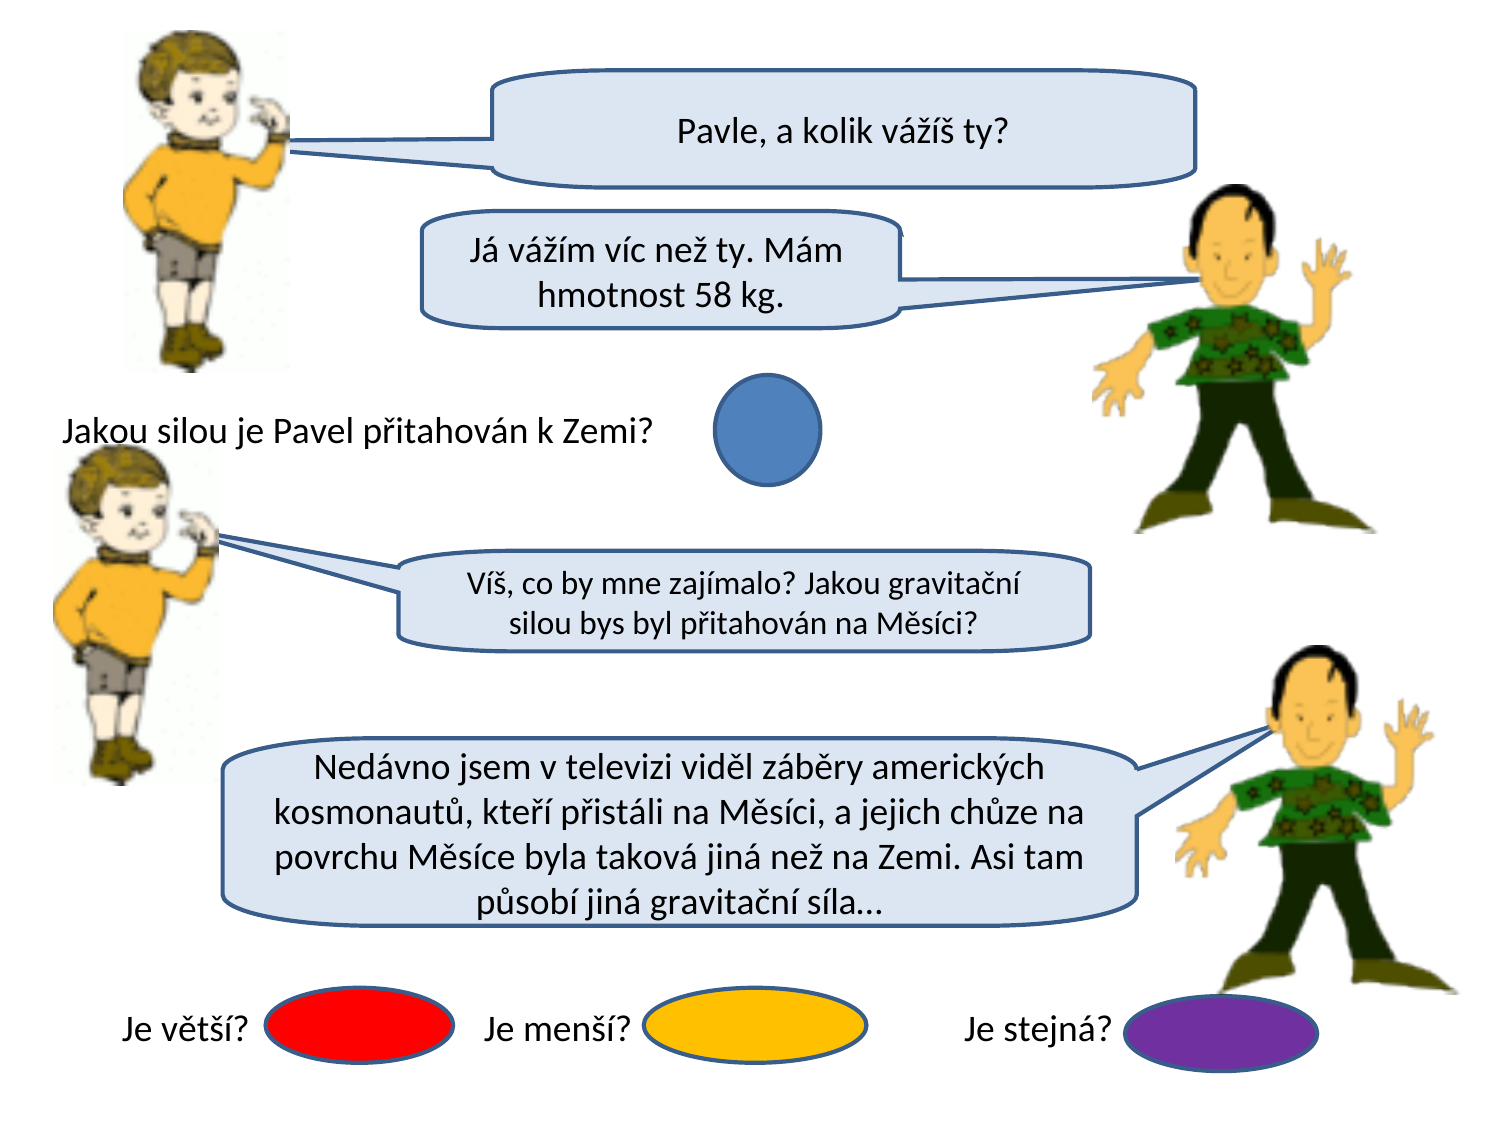

Pavle, a kolik vážíš ty?
Já vážím víc než ty. Mám hmotnost 58 kg.
Jakou silou je Pavel přitahován k Zemi?
580 N
Víš, co by mne zajímalo? Jakou gravitační silou bys byl přitahován na Měsíci?
Nedávno jsem v televizi viděl záběry amerických kosmonautů, kteří přistáli na Měsíci, a jejich chůze na povrchu Měsíce byla taková jiná než na Zemi. Asi tam působí jiná gravitační síla…
Je větší? NE
Je menší? ANO, 6krát
Je stejná? NE